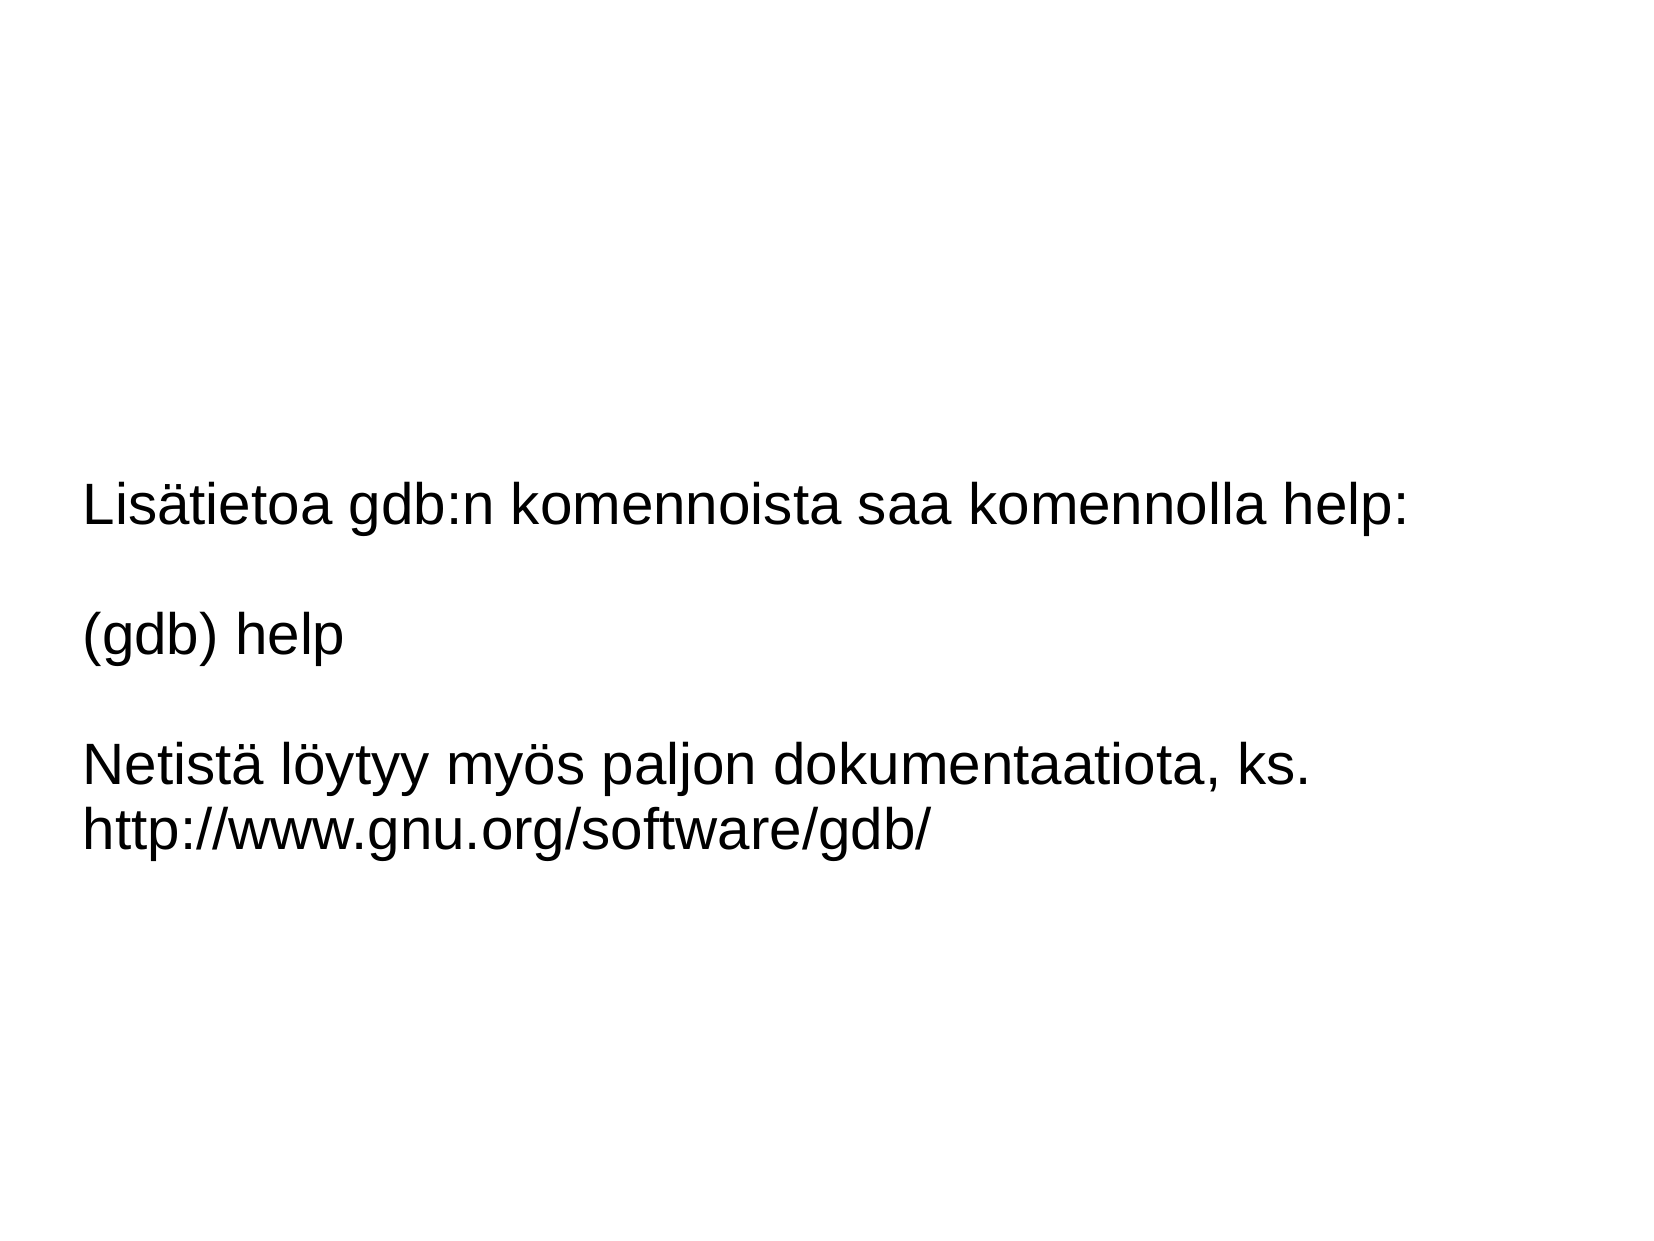

Lisätietoa gdb:n komennoista saa komennolla help:
(gdb) help
Netistä löytyy myös paljon dokumentaatiota, ks.
http://www.gnu.org/software/gdb/